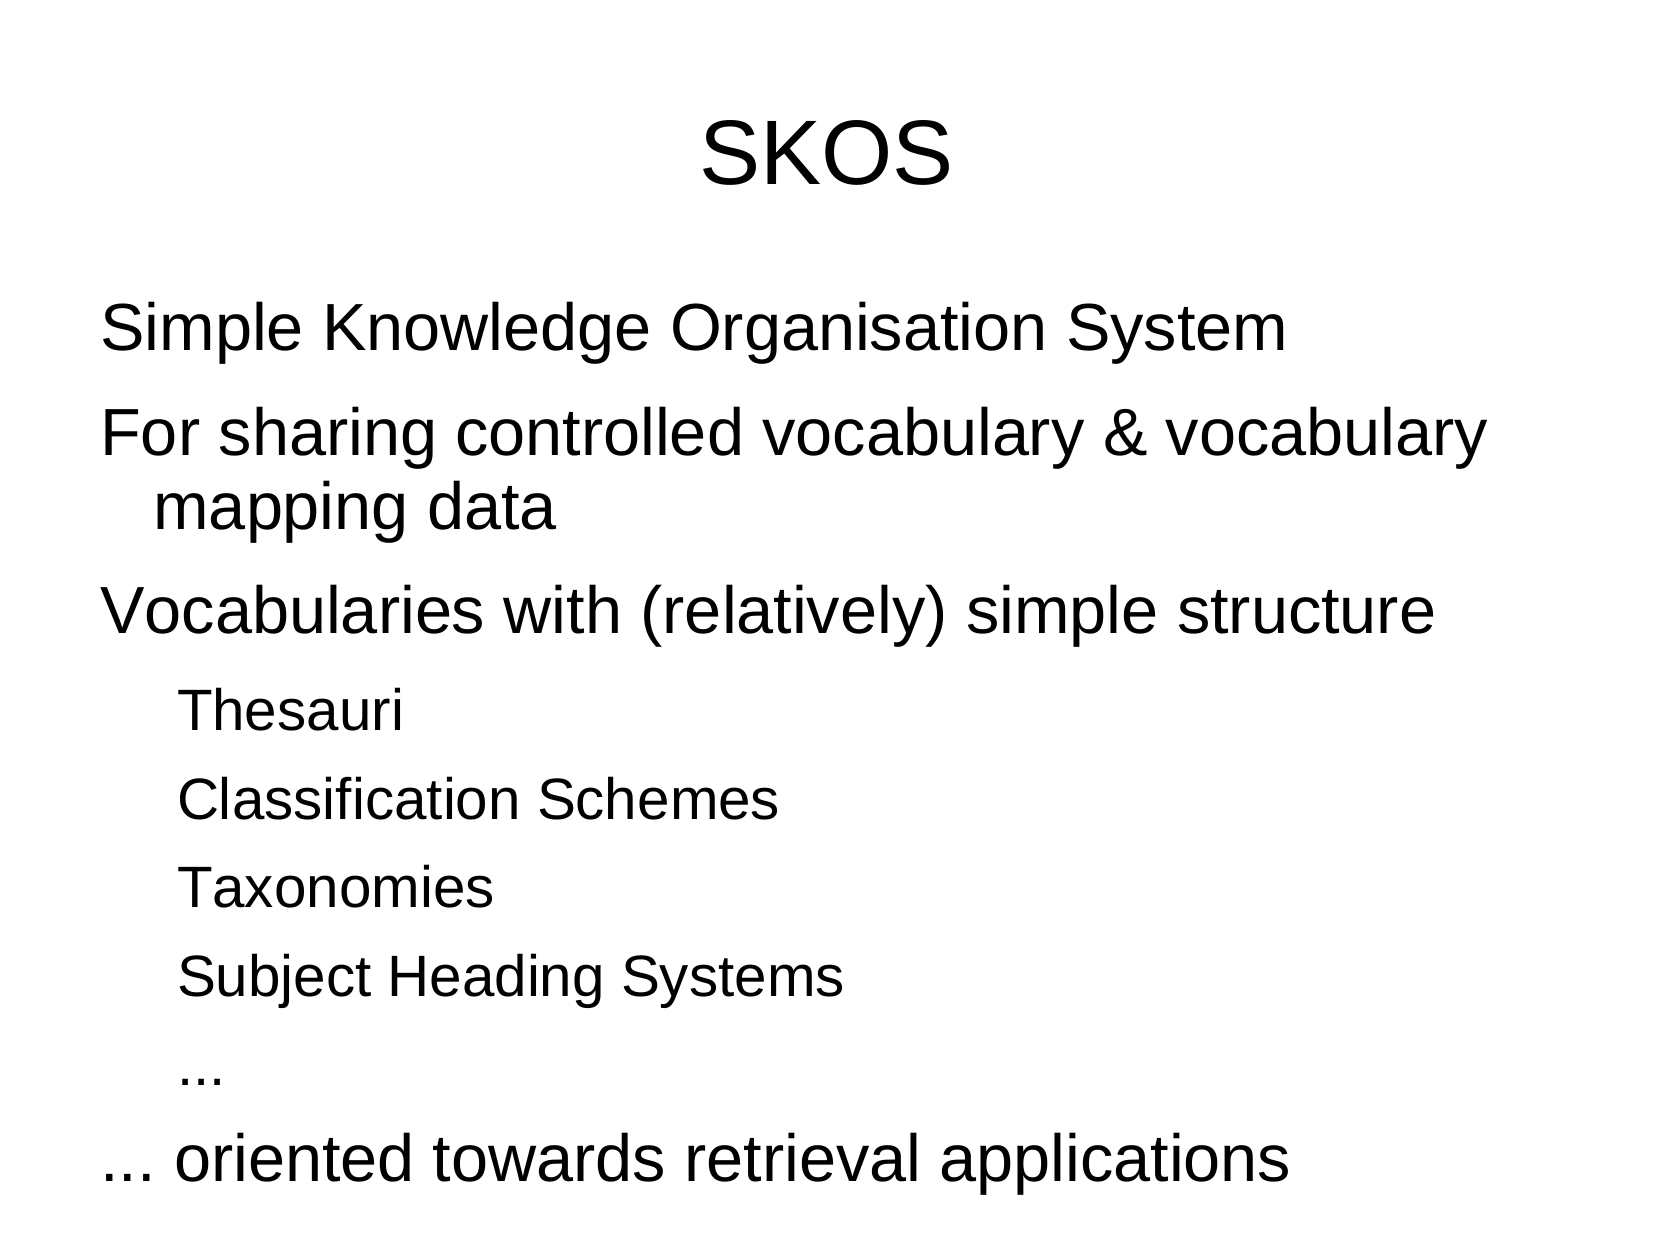

# SKOS
Simple Knowledge Organisation System
For sharing controlled vocabulary & vocabulary mapping data
Vocabularies with (relatively) simple structure
Thesauri
Classification Schemes
Taxonomies
Subject Heading Systems
...
... oriented towards retrieval applications